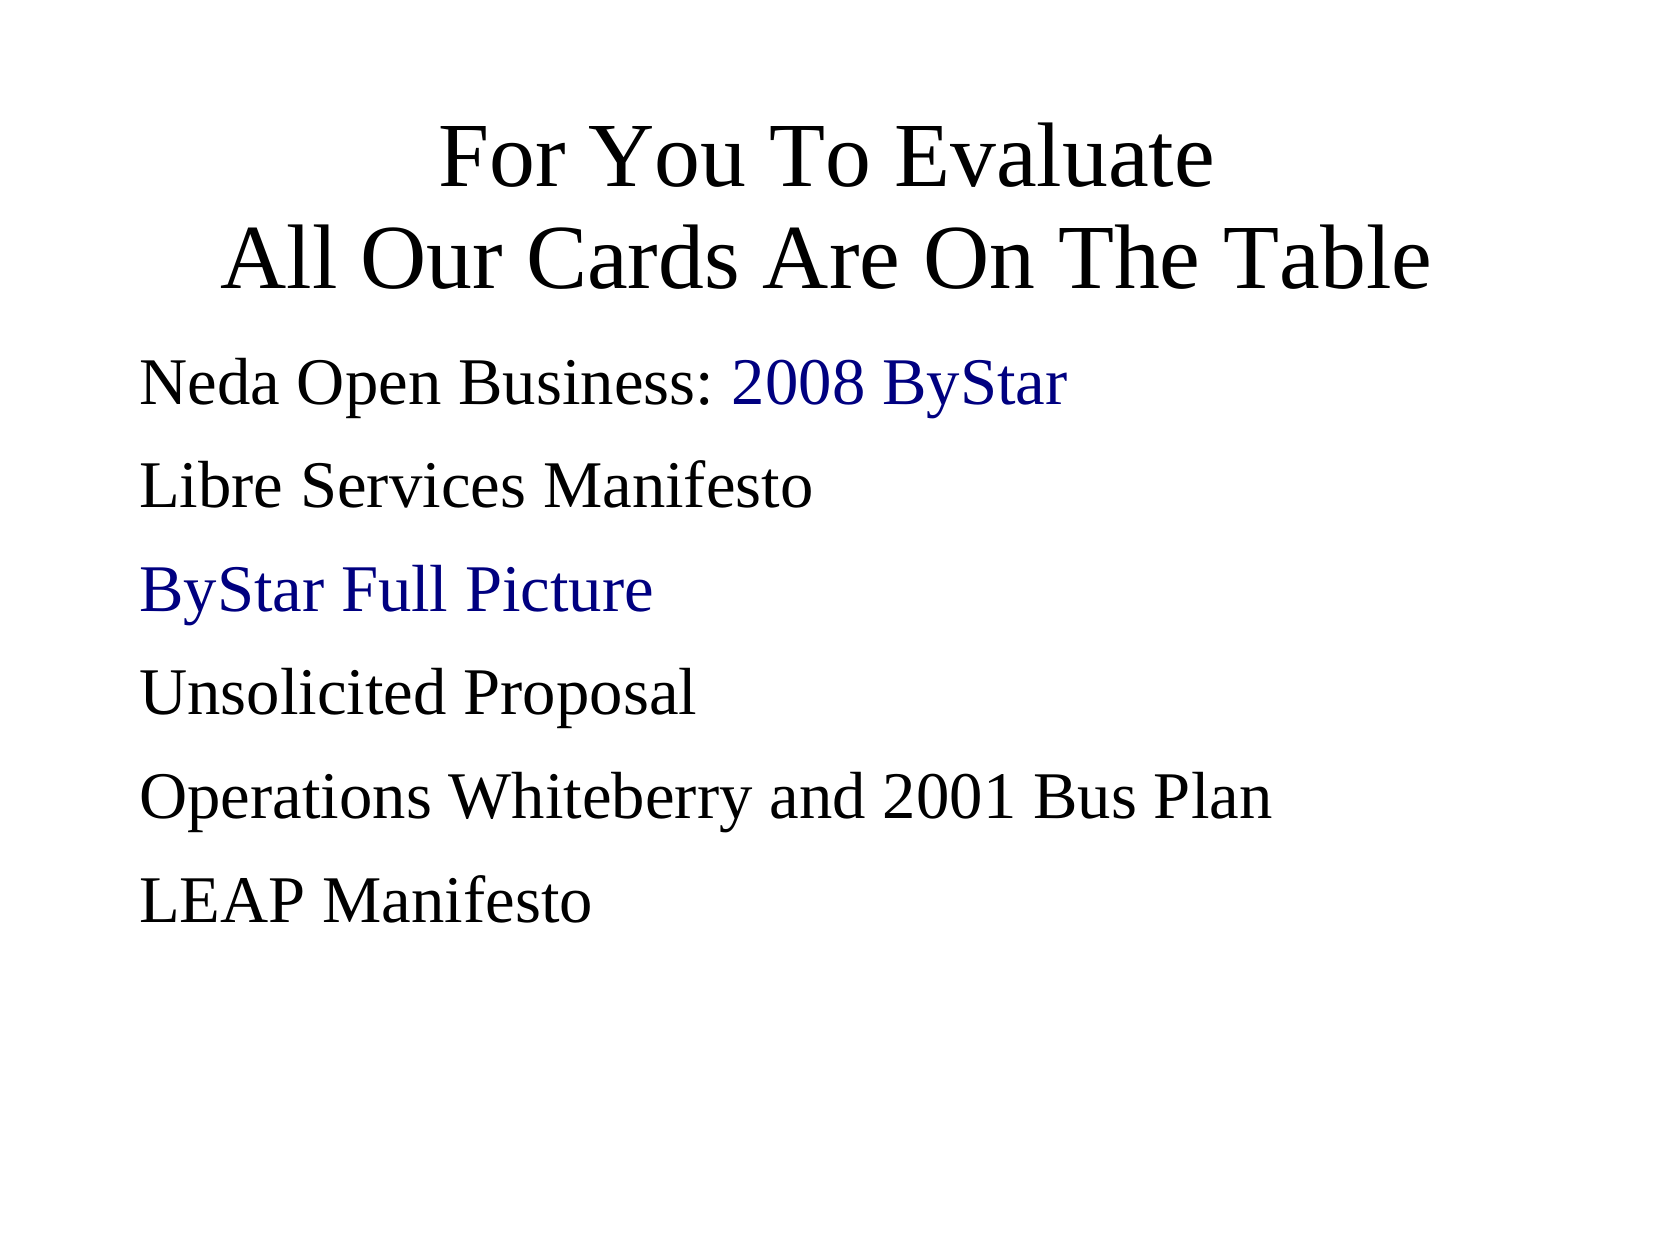

# For You To Evaluate All Our Cards Are On The Table
Neda Open Business: 2008 ByStar
Libre Services Manifesto
ByStar Full Picture
Unsolicited Proposal
Operations Whiteberry and 2001 Bus Plan
LEAP Manifesto